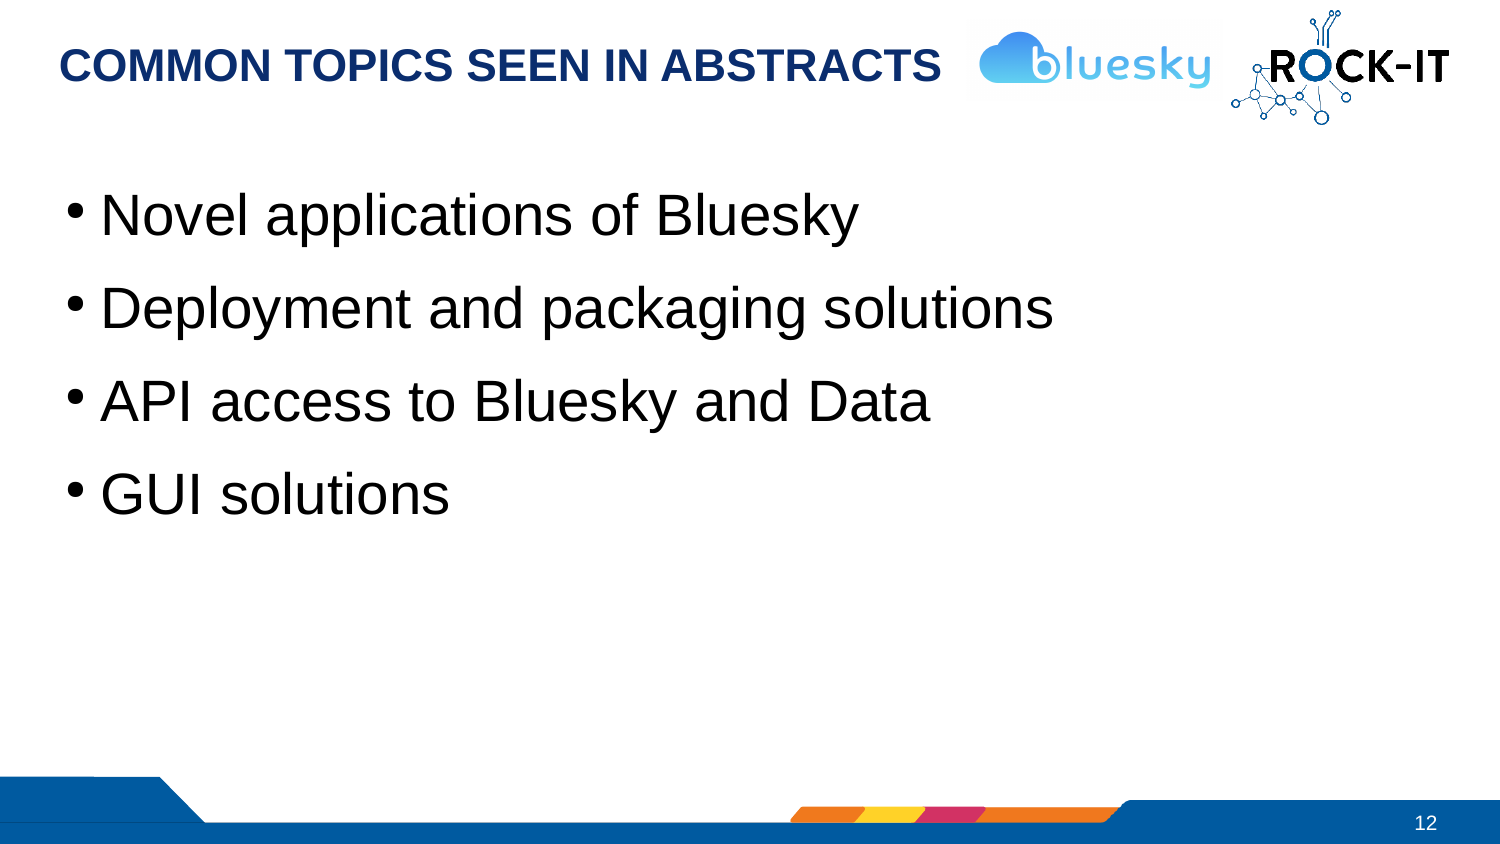

# Common Topics seen in abstracts
Novel applications of Bluesky
Deployment and packaging solutions
API access to Bluesky and Data
GUI solutions